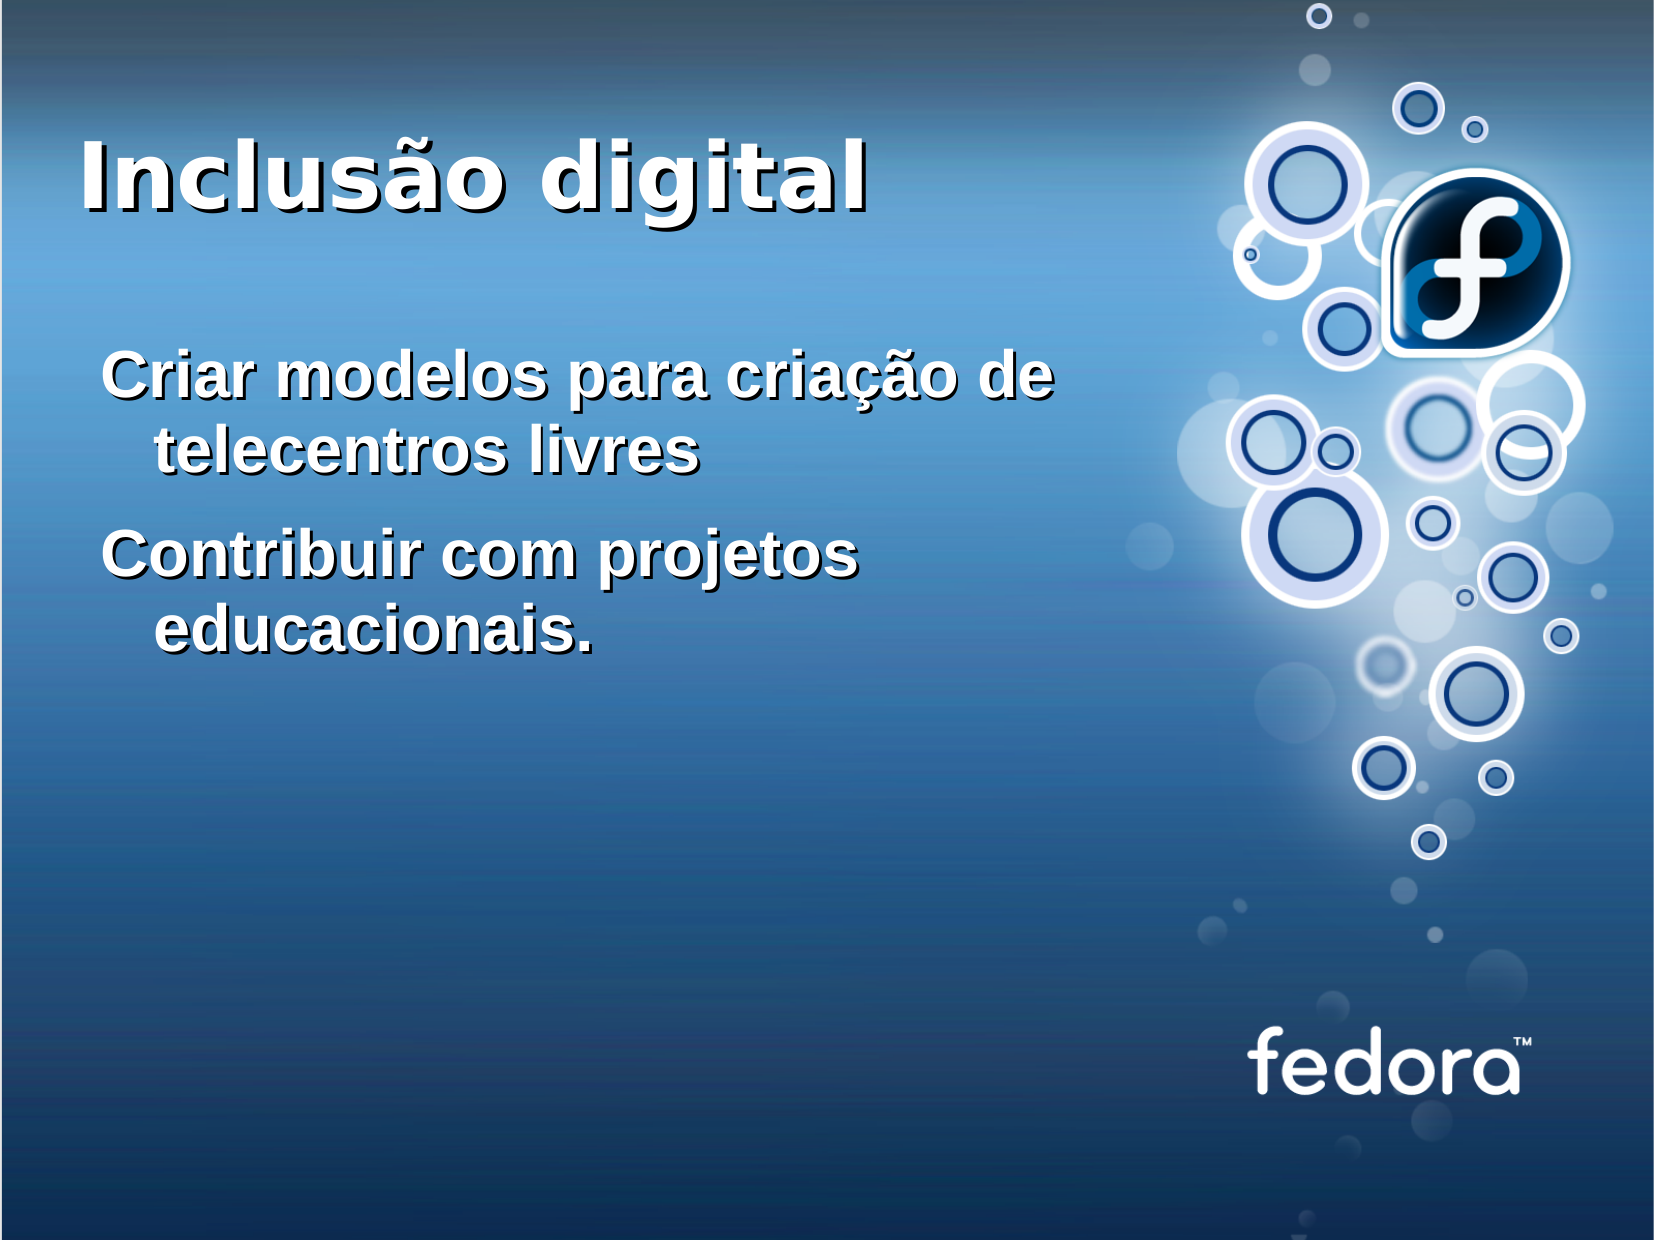

# Inclusão digital
Criar modelos para criação de telecentros livres
Contribuir com projetos educacionais.